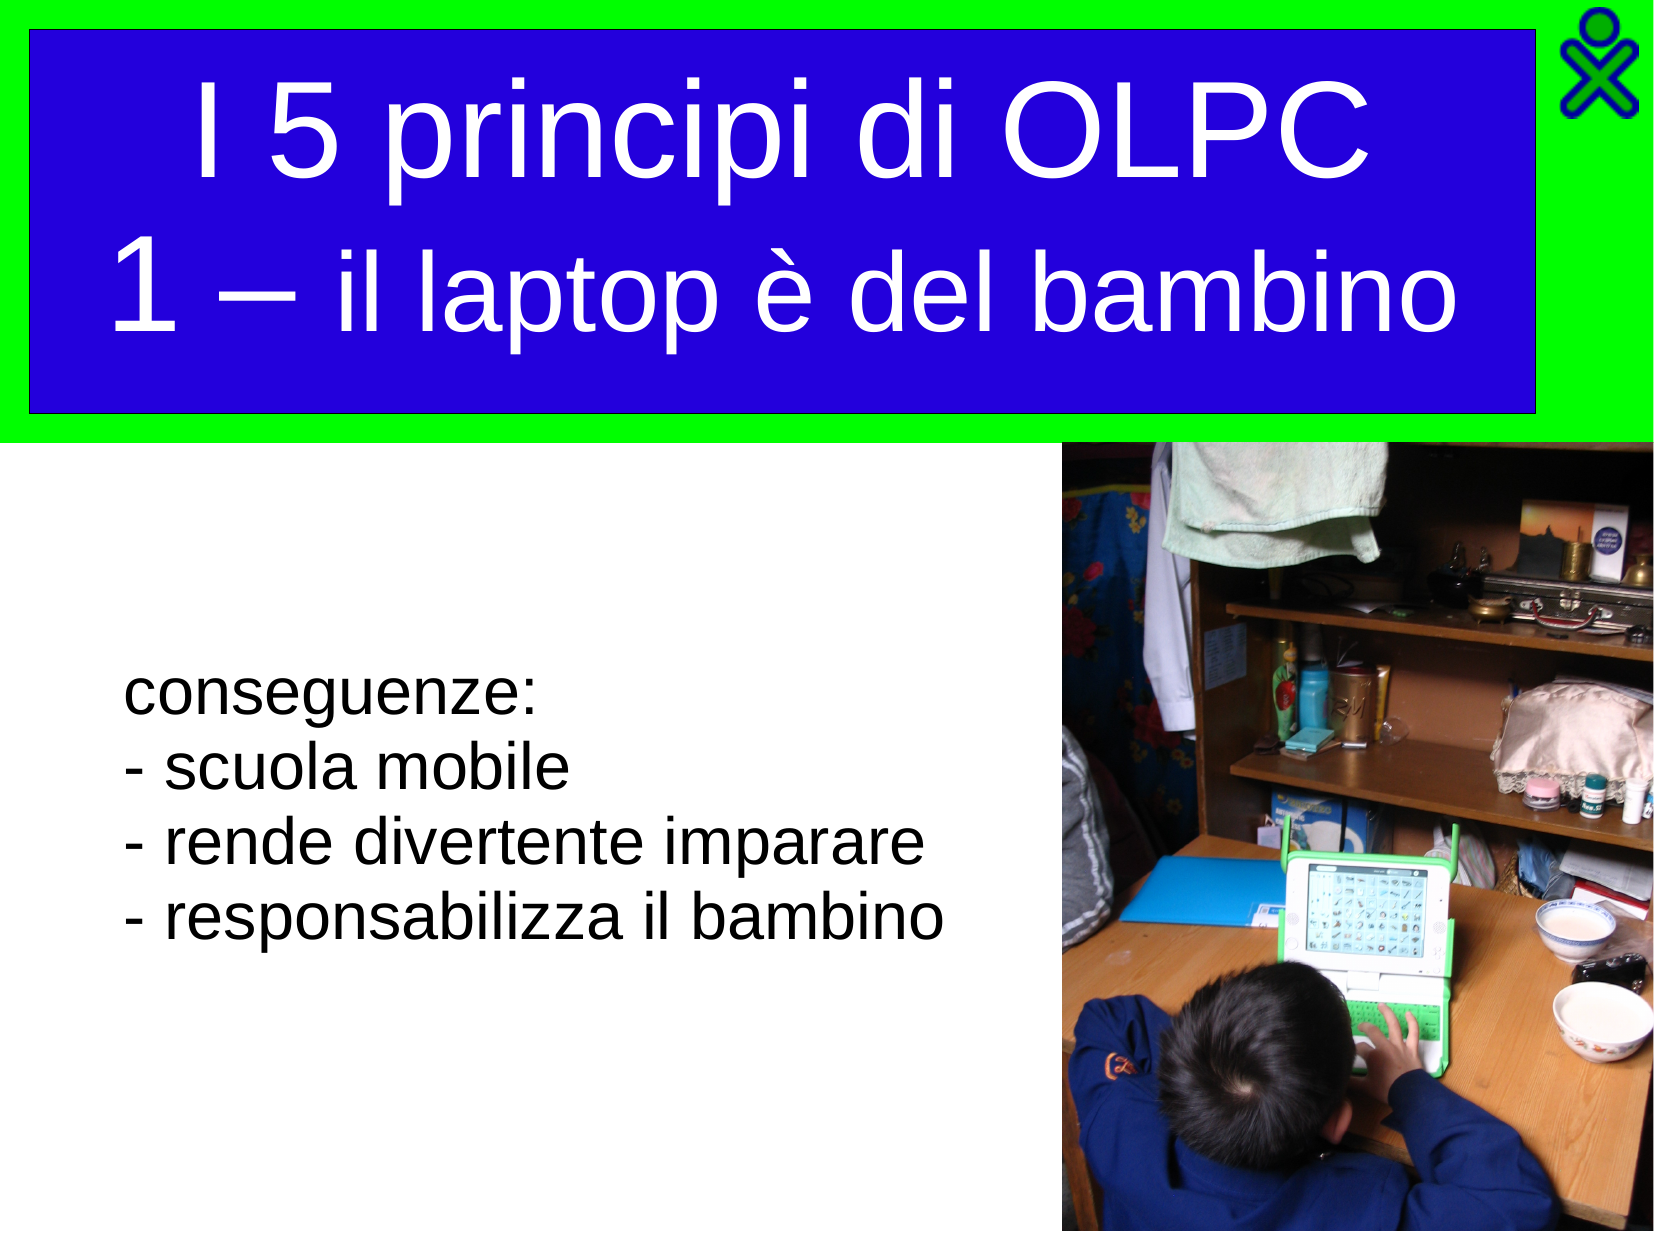

# I 5 principi di OLPC 1 – il laptop è del bambino
conseguenze:
- scuola mobile
- rende divertente imparare
- responsabilizza il bambino